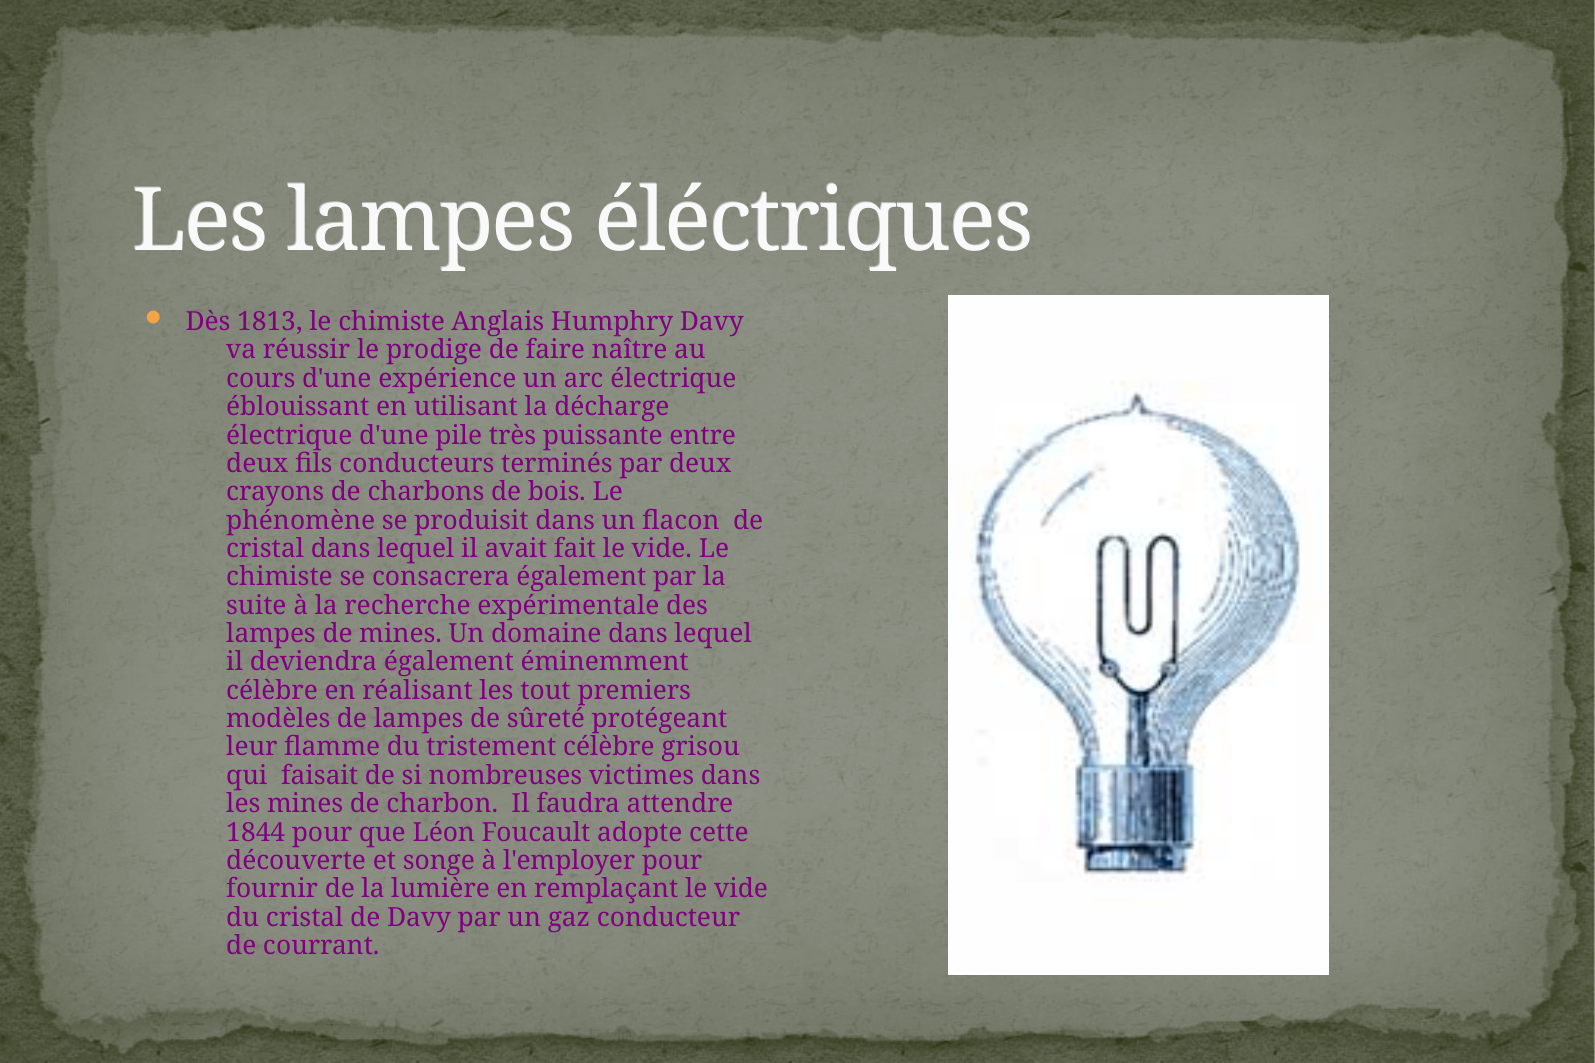

# Les lampes éléctriques
Dès 1813, le chimiste Anglais Humphry Davy va réussir le prodige de faire naître au cours d'une expérience un arc électrique éblouissant en utilisant la décharge électrique d'une pile très puissante entre deux fils conducteurs terminés par deux crayons de charbons de bois. Le phénomène se produisit dans un flacon de cristal dans lequel il avait fait le vide. Le chimiste se consacrera également par la suite à la recherche expérimentale des lampes de mines. Un domaine dans lequel il deviendra également éminemment célèbre en réalisant les tout premiers modèles de lampes de sûreté protégeant leur flamme du tristement célèbre grisou qui faisait de si nombreuses victimes dans les mines de charbon. Il faudra attendre 1844 pour que Léon Foucault adopte cette découverte et songe à l'employer pour fournir de la lumière en remplaçant le vide du cristal de Davy par un gaz conducteur de courrant.